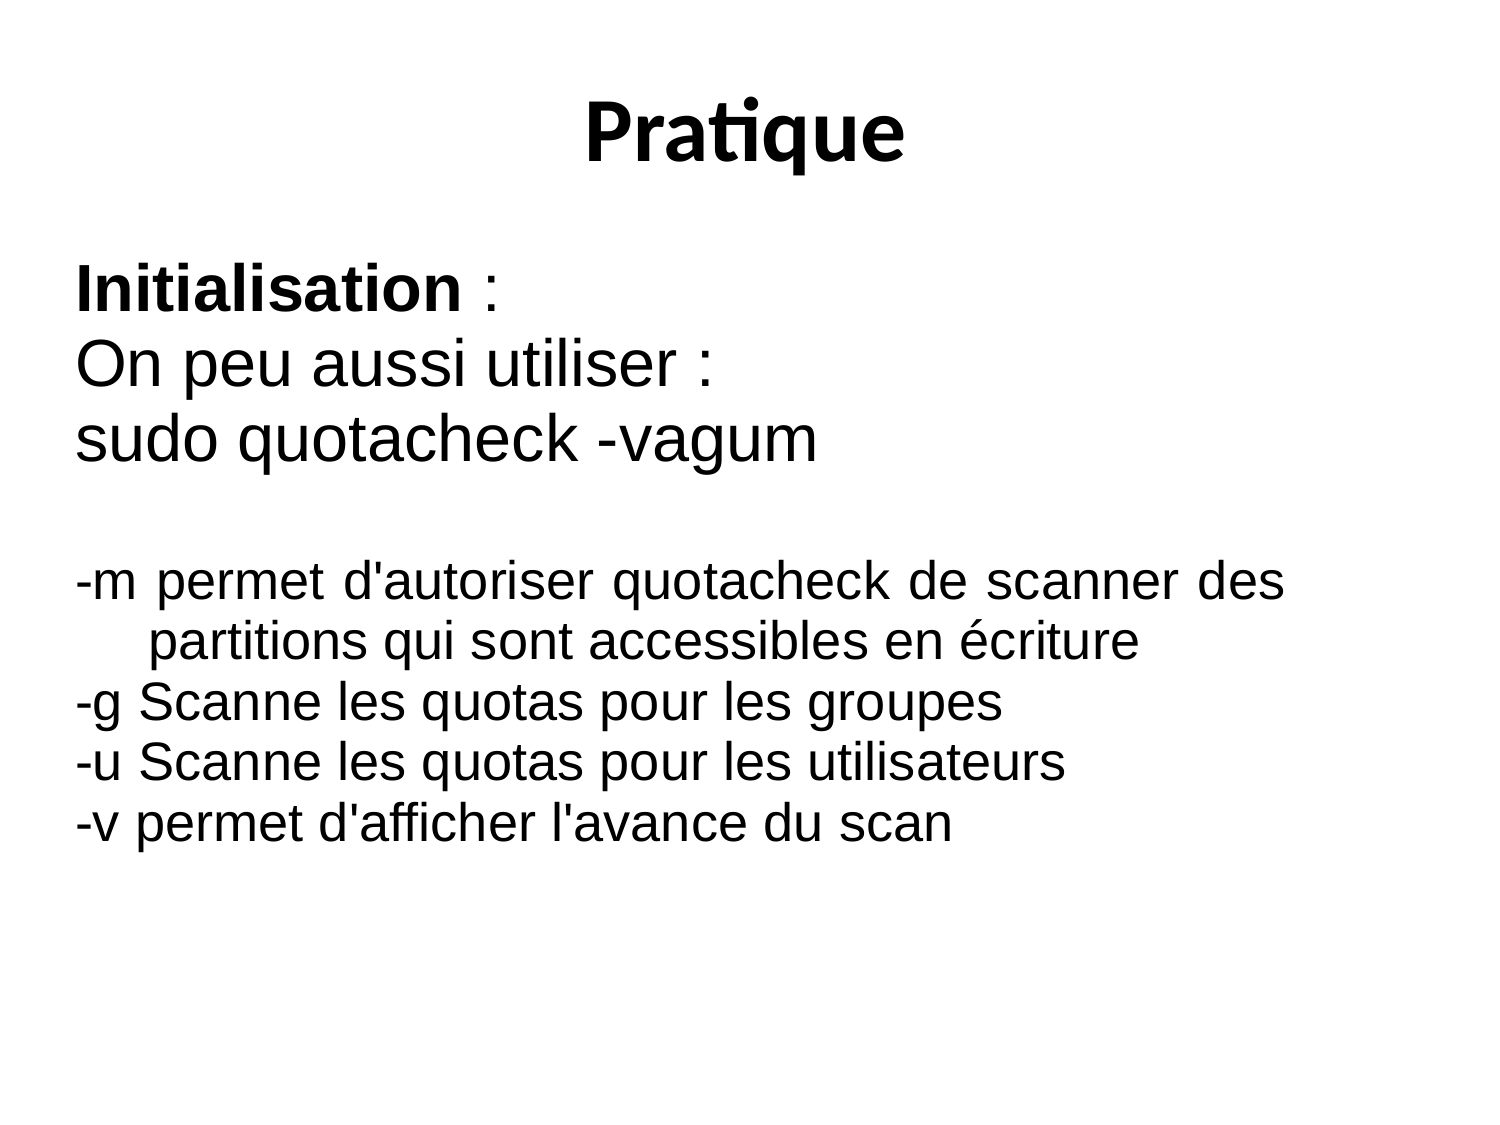

# Pratique
Initialisation :
On peu aussi utiliser :
sudo quotacheck -vagum
-m permet d'autoriser quotacheck de scanner des 			partitions qui sont accessibles en écriture
-g Scanne les quotas pour les groupes
-u Scanne les quotas pour les utilisateurs
-v permet d'afficher l'avance du scan